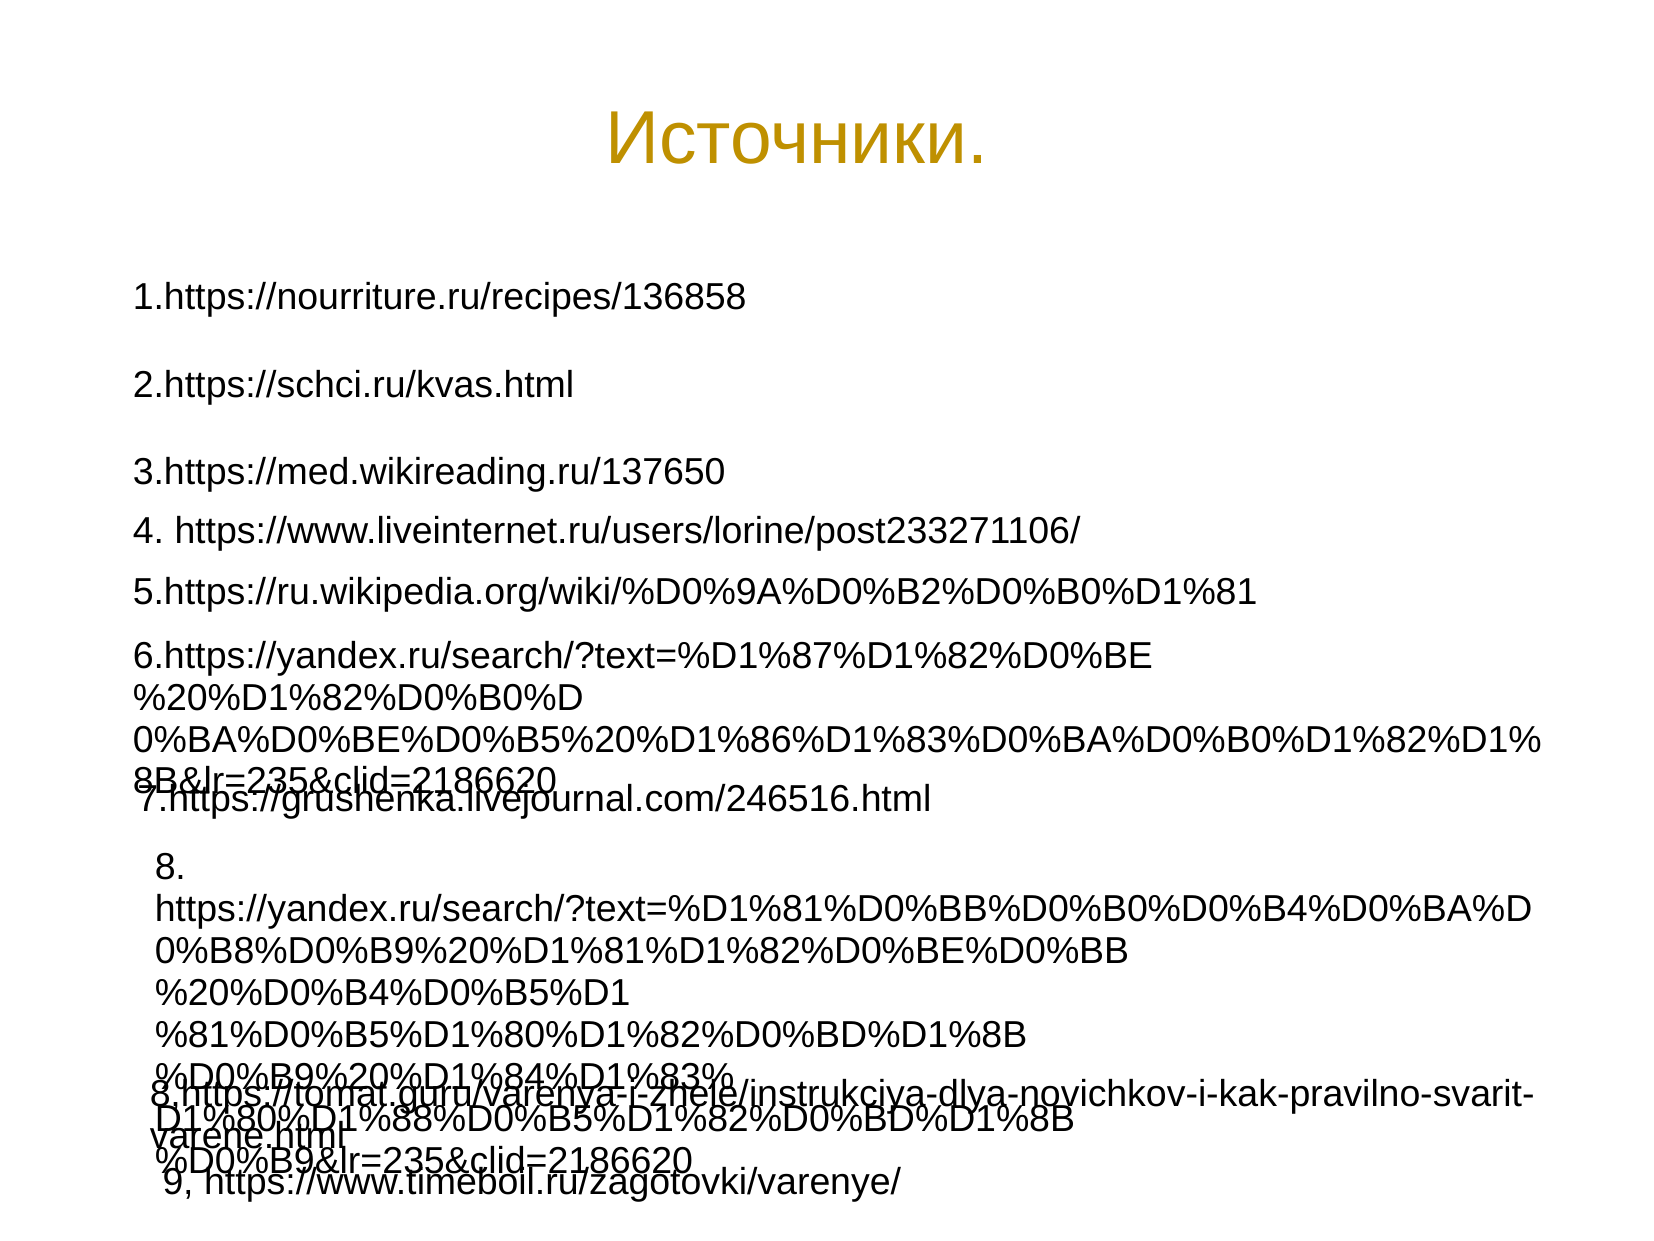

Источники.
1.https://nourriture.ru/recipes/136858
2.https://schci.ru/kvas.html
3.https://med.wikireading.ru/137650
4. https://www.liveinternet.ru/users/lorine/post233271106/
5.https://ru.wikipedia.org/wiki/%D0%9A%D0%B2%D0%B0%D1%81
6.https://yandex.ru/search/?text=%D1%87%D1%82%D0%BE%20%D1%82%D0%B0%D
0%BA%D0%BE%D0%B5%20%D1%86%D1%83%D0%BA%D0%B0%D1%82%D1%
8B&lr=235&clid=2186620
7.https://grushenka.livejournal.com/246516.html
8. https://yandex.ru/search/?text=%D1%81%D0%BB%D0%B0%D0%B4%D0%BA%D
0%B8%D0%B9%20%D1%81%D1%82%D0%BE%D0%BB%20%D0%B4%D0%B5%D1
%81%D0%B5%D1%80%D1%82%D0%BD%D1%8B%D0%B9%20%D1%84%D1%83%
D1%80%D1%88%D0%B5%D1%82%D0%BD%D1%8B%D0%B9&lr=235&clid=2186620
8,https://tomat.guru/varenya-i-zhele/instrukciya-dlya-novichkov-i-kak-pravilno-svarit-
varene.html
9, https://www.timeboil.ru/zagotovki/varenye/